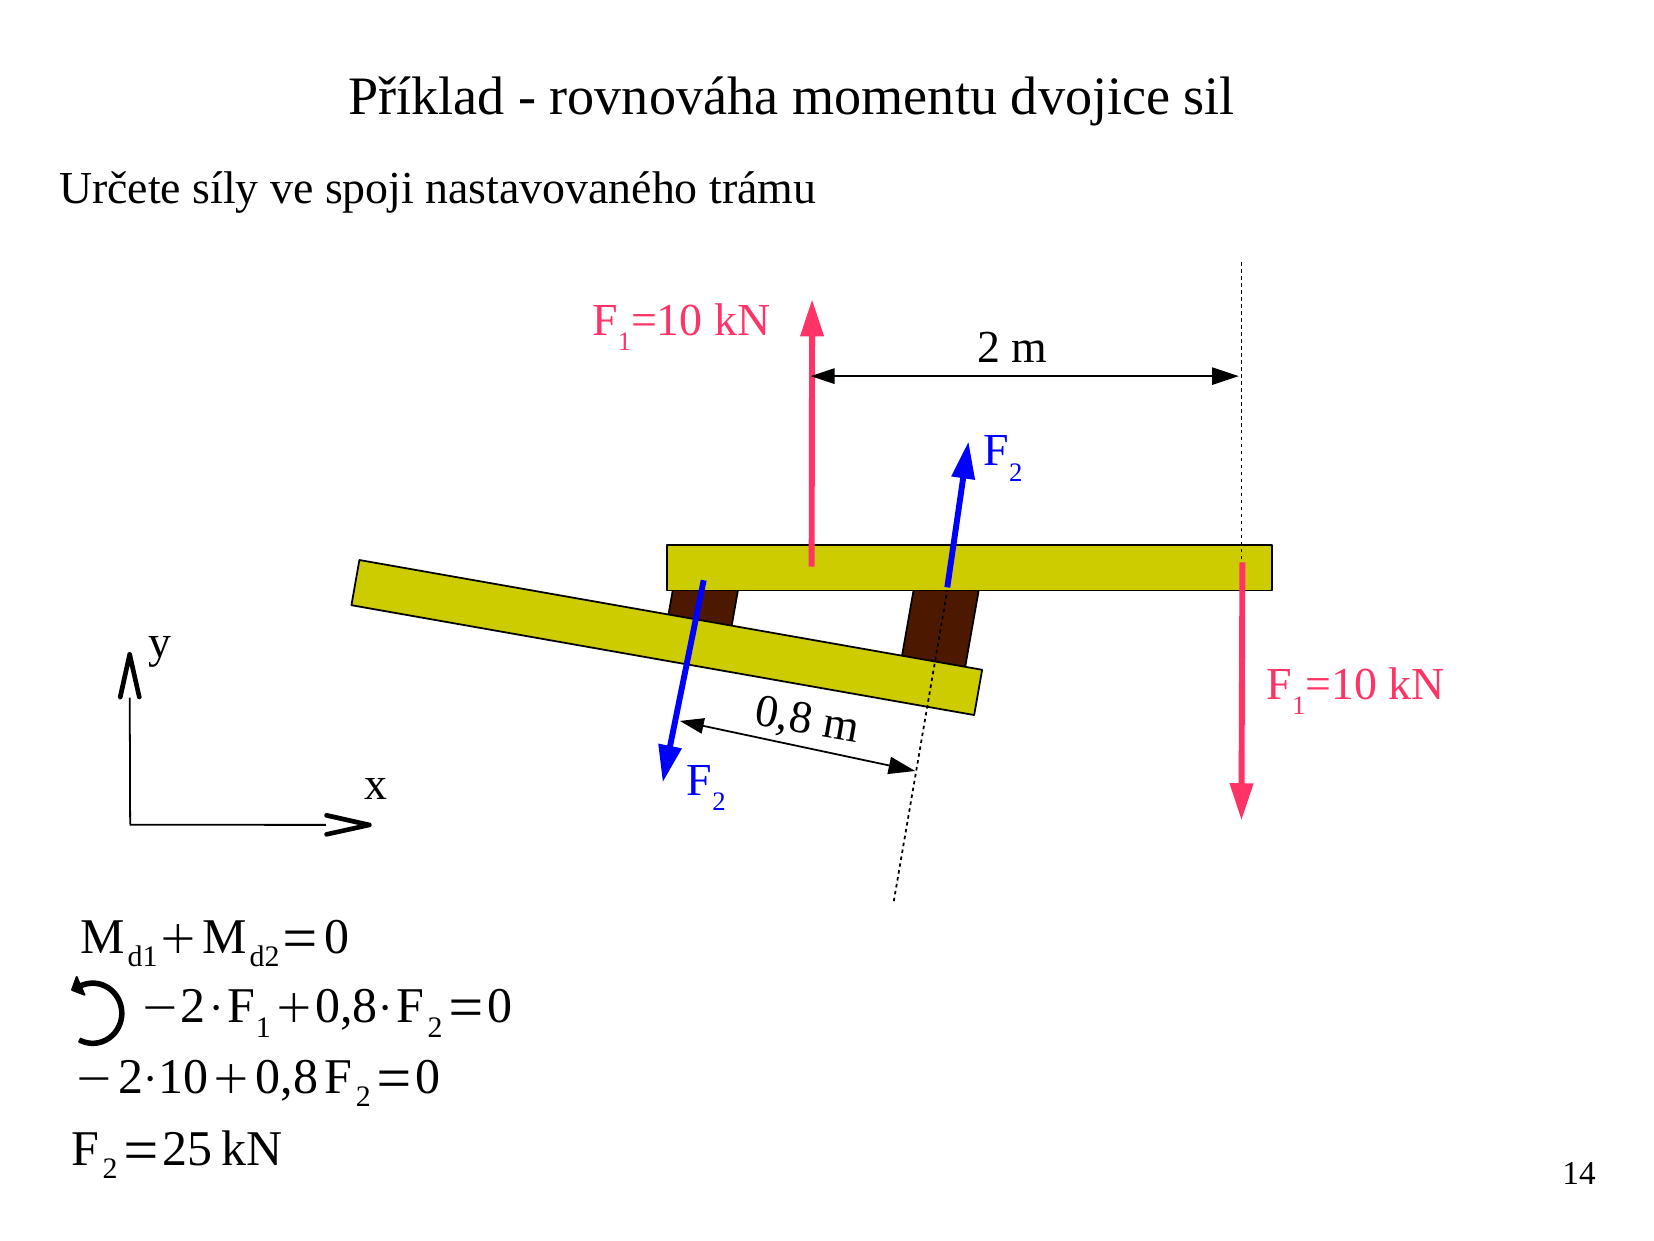

# Příklad - rovnováha momentu dvojice sil
Určete síly ve spoji nastavovaného trámu
F1=10 kN
2 m
F2
y
F1=10 kN
0,8 m
x
F2
14